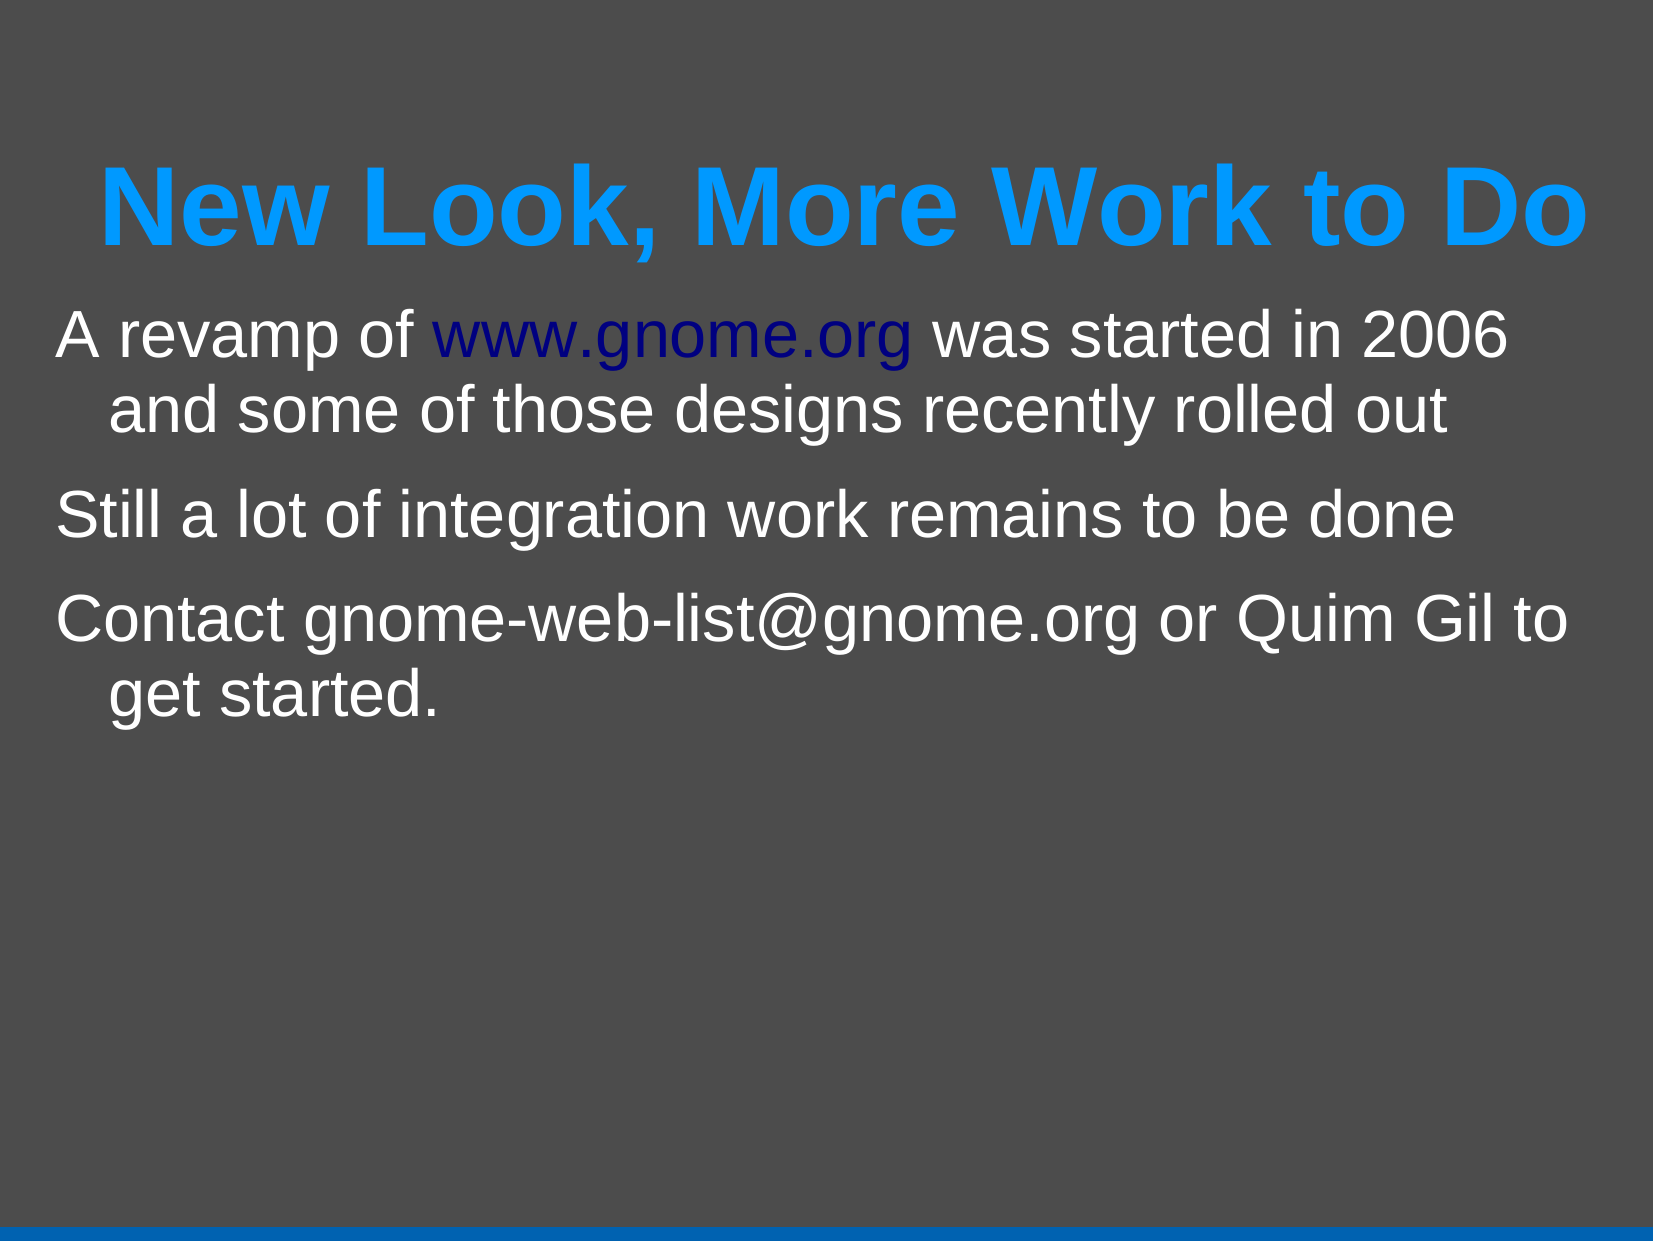

# New Look, More Work to Do
A revamp of www.gnome.org was started in 2006 and some of those designs recently rolled out
Still a lot of integration work remains to be done
Contact gnome-web-list@gnome.org or Quim Gil to get started.